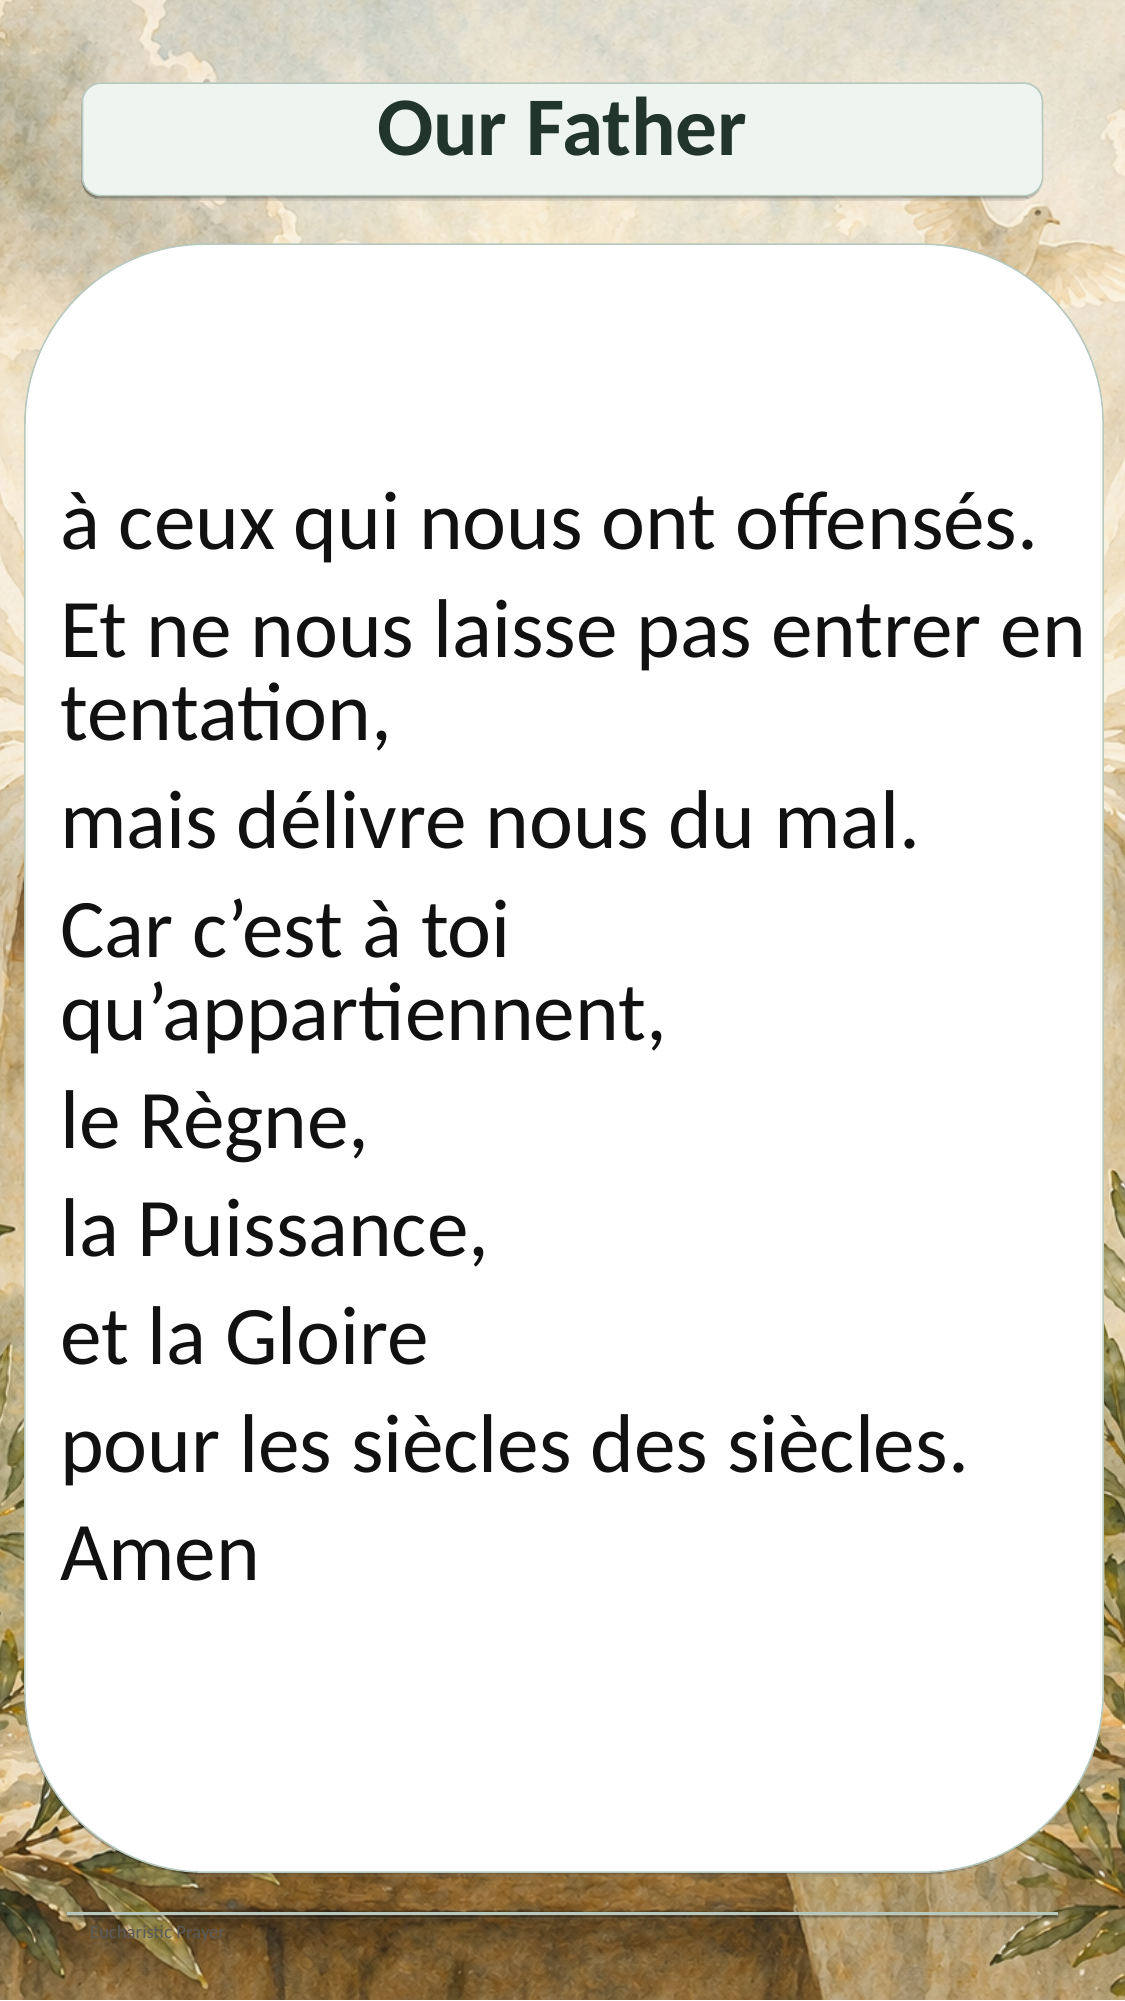

Our Father
à ceux qui nous ont offensés.
Et ne nous laisse pas entrer en tentation,
mais délivre nous du mal.
Car c’est à toi qu’appartiennent,
le Règne,
la Puissance,
et la Gloire
pour les siècles des siècles.
Amen
Eucharistic Prayer